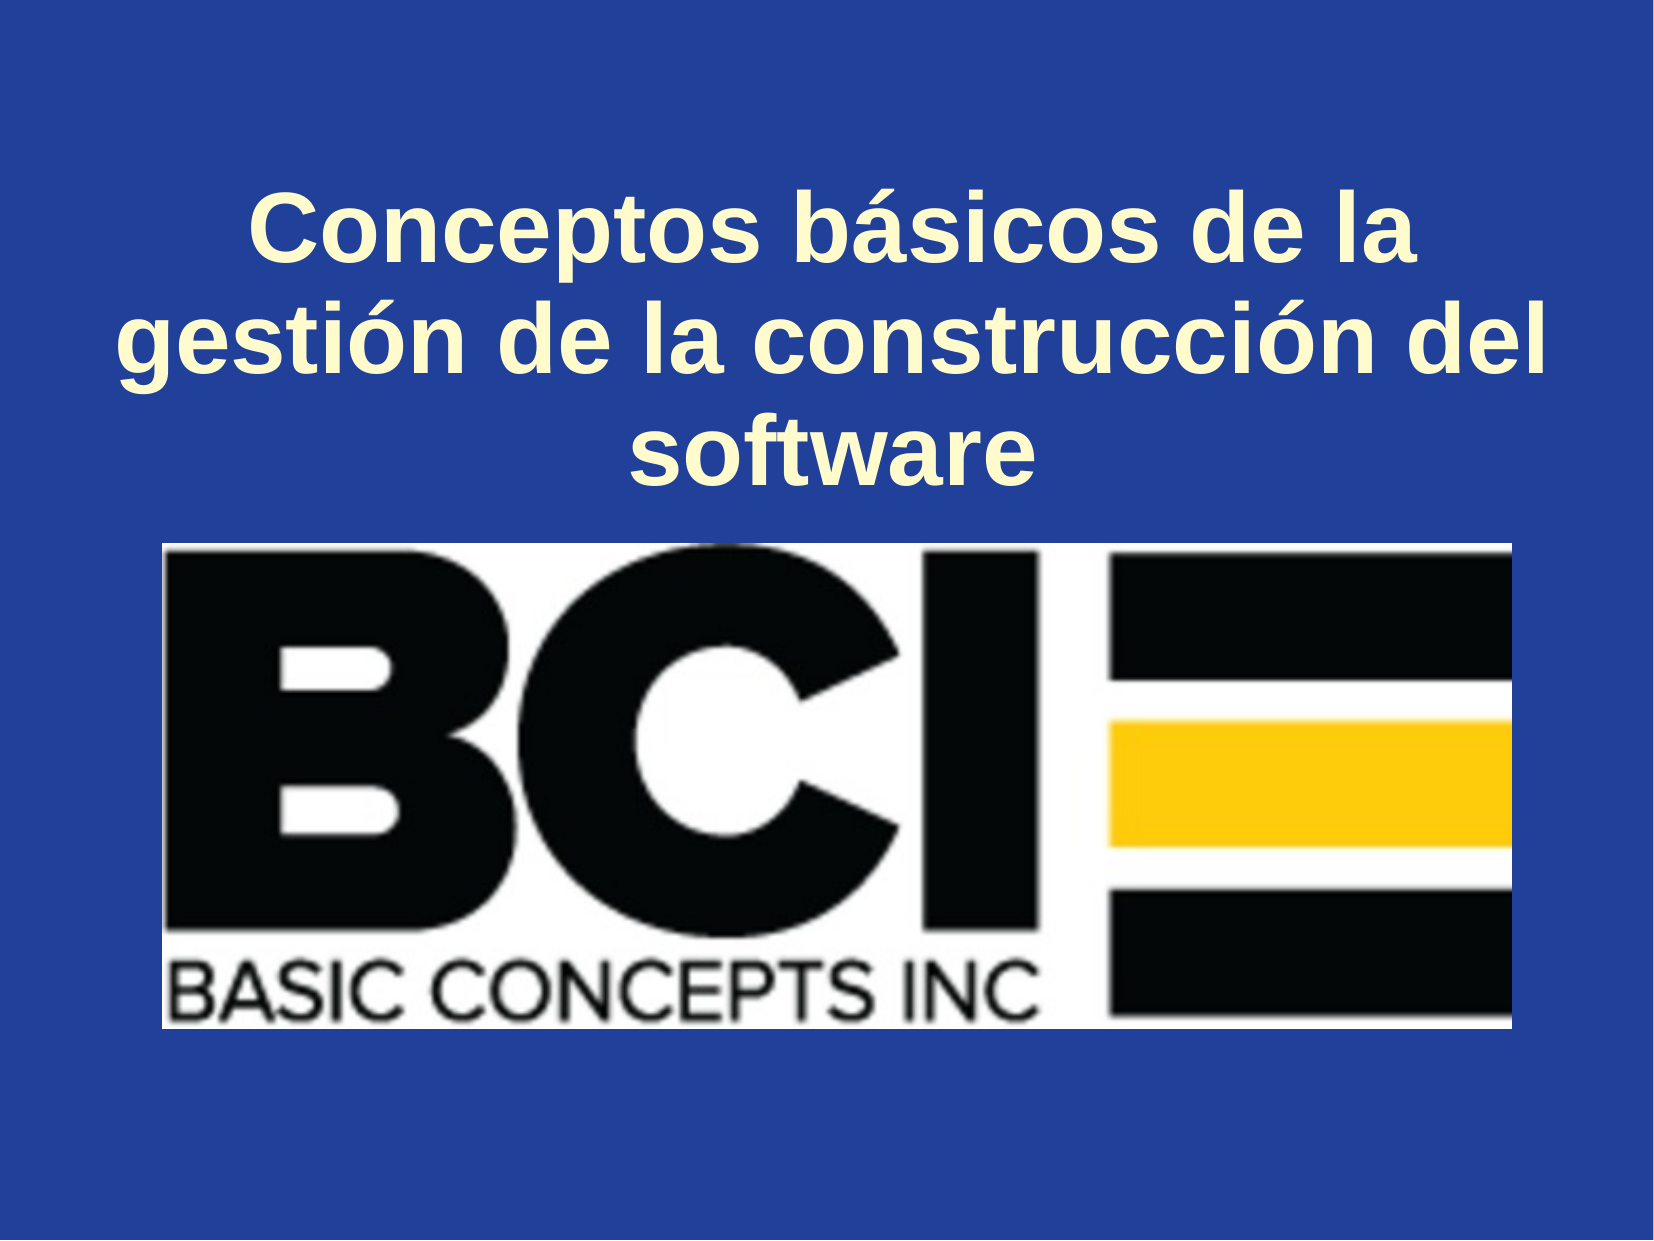

# Conceptos básicos de la gestión de la construcción del software